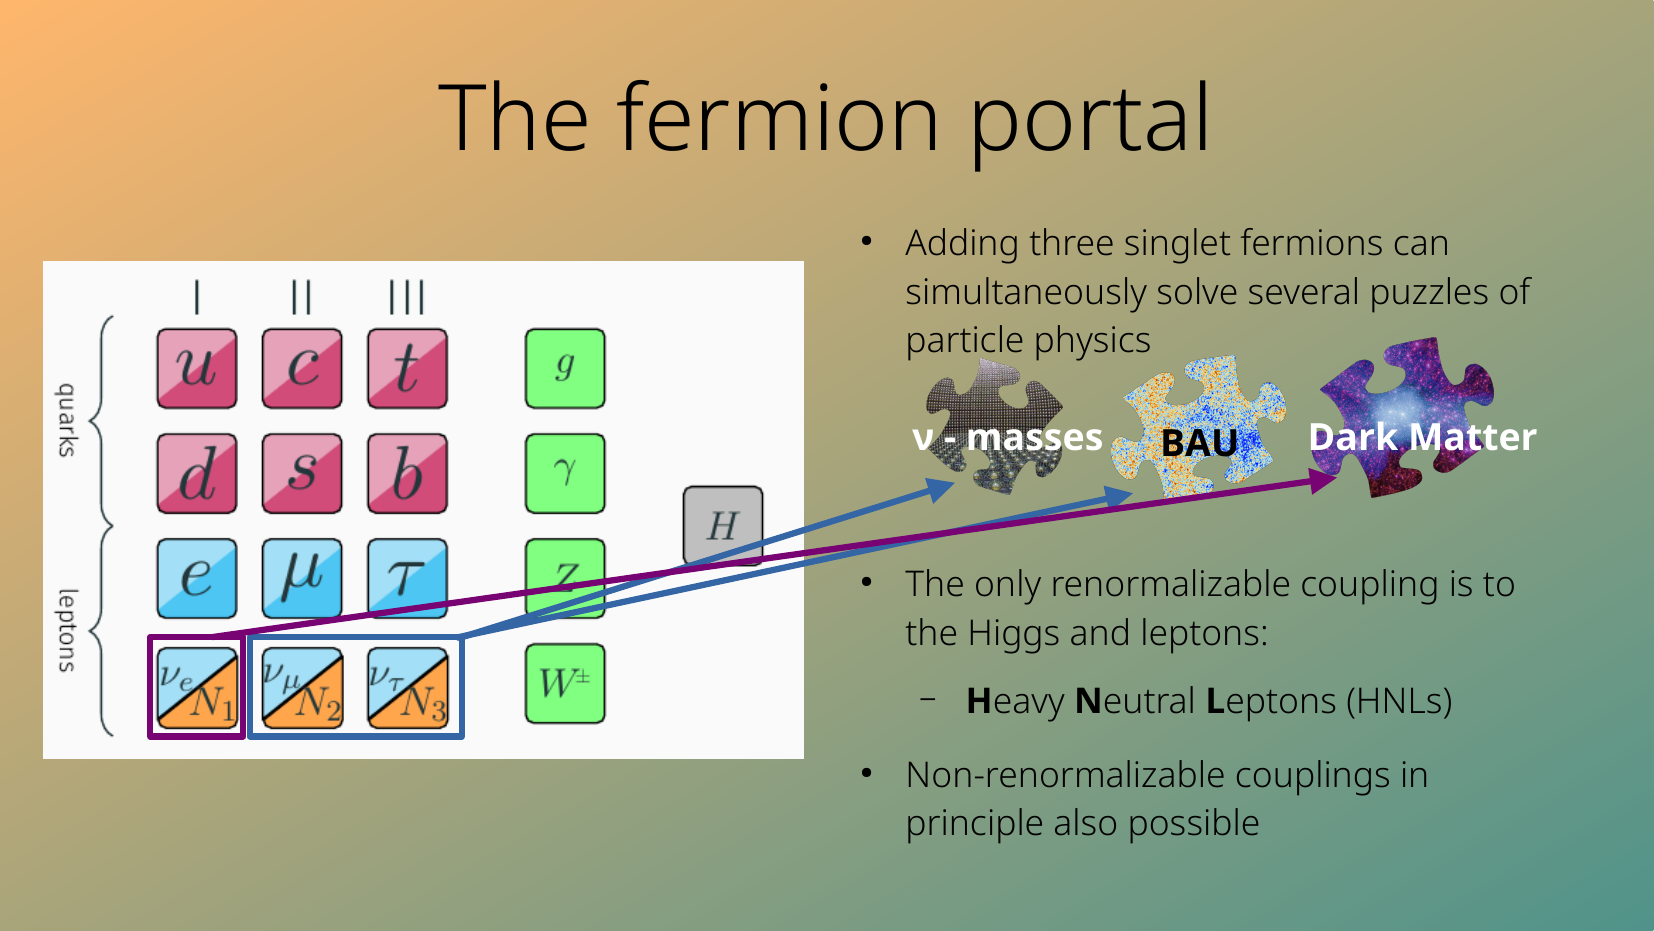

# The fermion portal
Adding three singlet fermions can simultaneously solve several puzzles of particle physics
The only renormalizable coupling is to the Higgs and leptons:
Heavy Neutral Leptons (HNLs)
Non-renormalizable couplings in principle also possible
ν - masses
Dark Matter
BAU